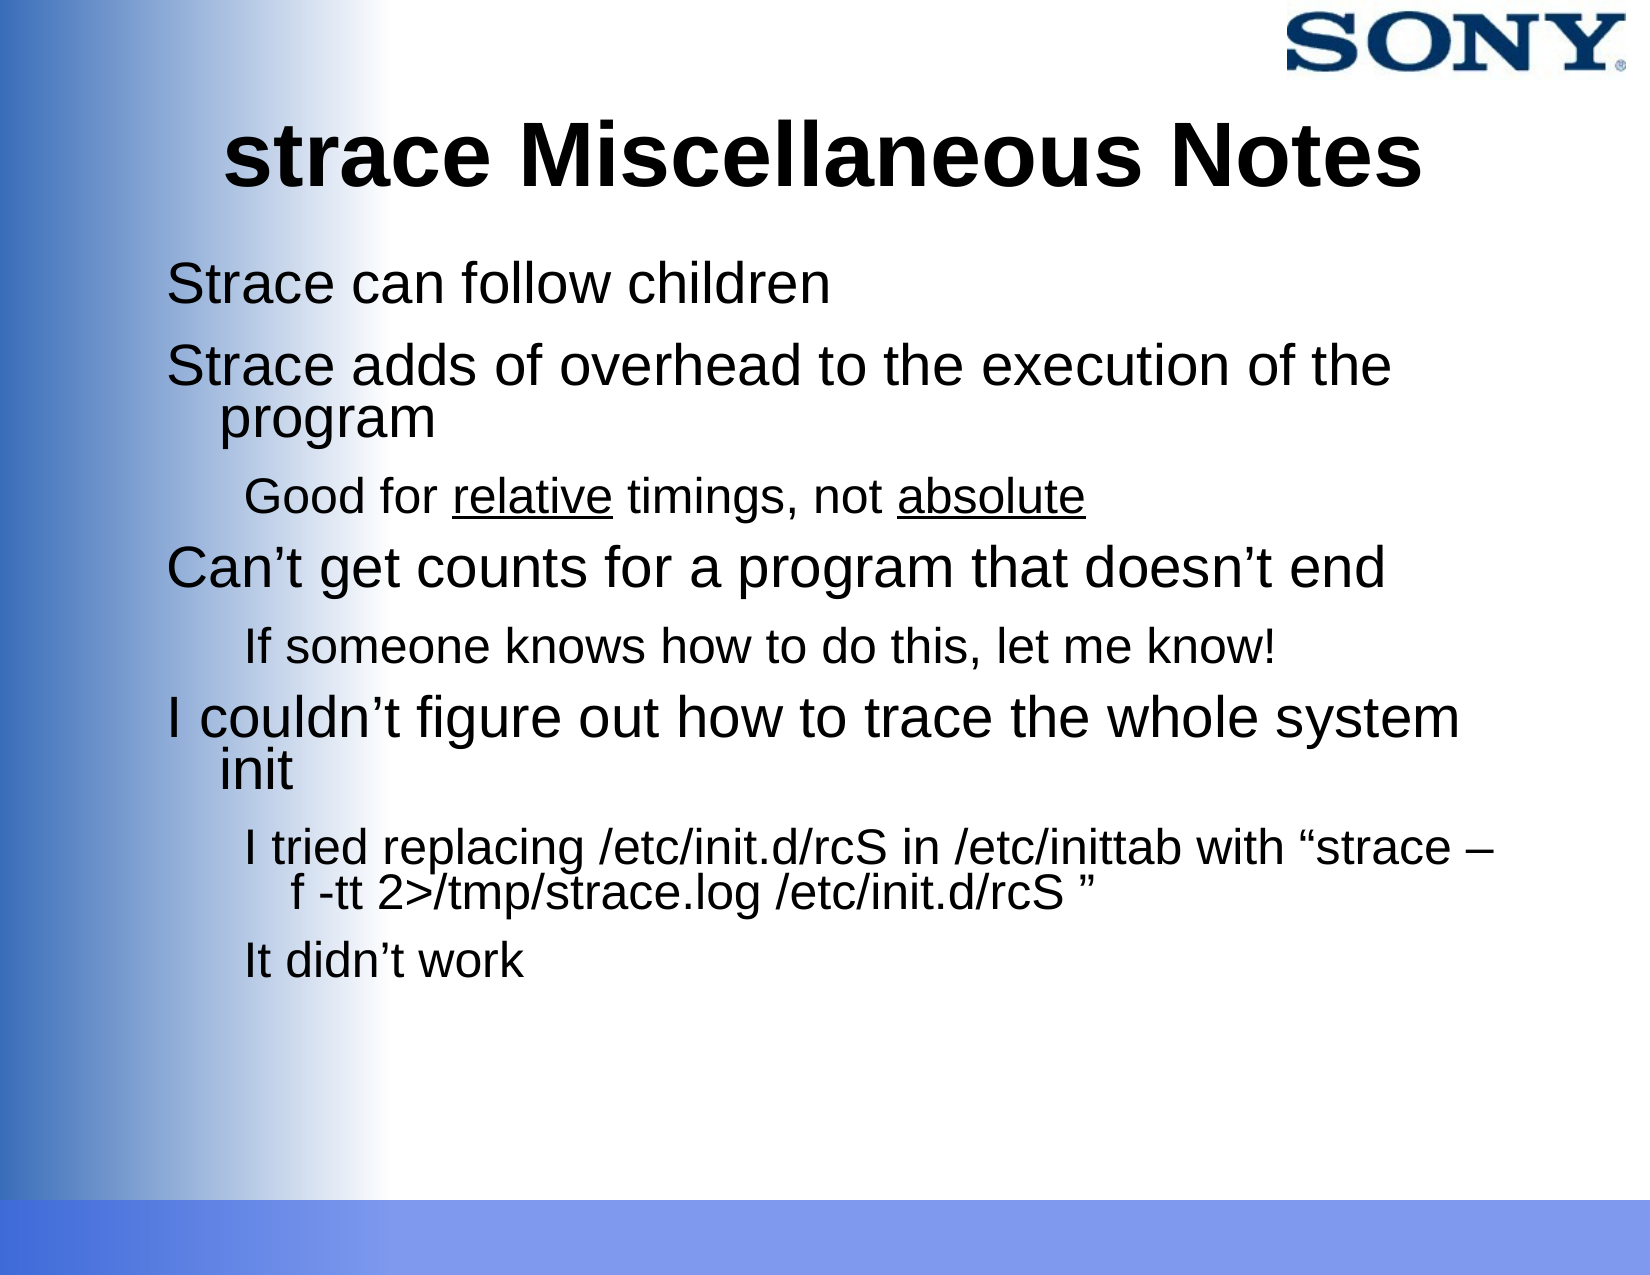

# strace Miscellaneous Notes
Strace can follow children
Strace adds of overhead to the execution of the program
Good for relative timings, not absolute
Can’t get counts for a program that doesn’t end
If someone knows how to do this, let me know!
I couldn’t figure out how to trace the whole system init
I tried replacing /etc/init.d/rcS in /etc/inittab with “strace –f -tt 2>/tmp/strace.log /etc/init.d/rcS ”
It didn’t work